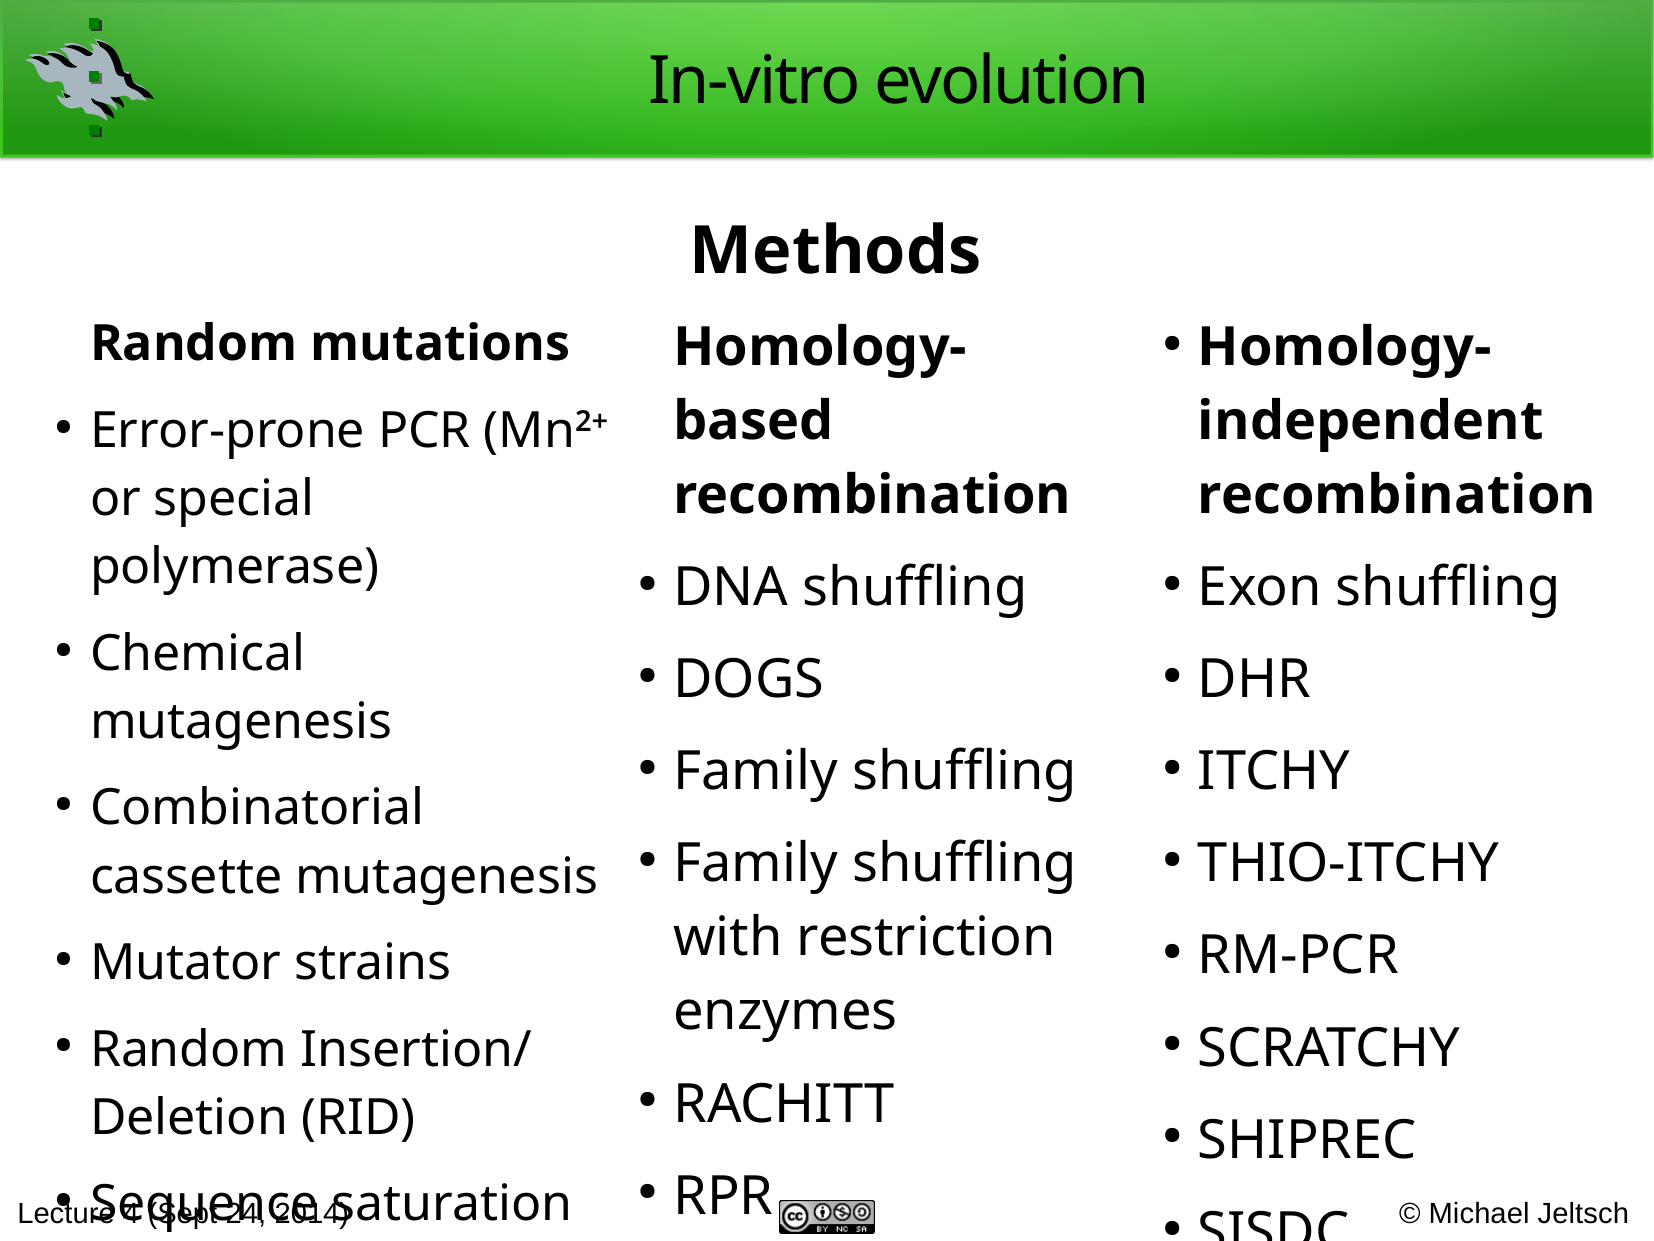

# In-vitro evolution
Methods
Random mutations
Error-prone PCR (Mn2+ or special polymerase)
Chemical mutagenesis
Combinatorial cassette mutagenesis
Mutator strains
Random Insertion/ Deletion (RID)
Sequence saturation mutagenesis (SeSaM)
Saturation mutagenesis
UV irradiation
Homology-based recombination
DNA shuffling
DOGS
Family shuffling
Family shuffling with restriction enzymes
RACHITT
RPR
StEP
Genome shuffling
Homology-
independent recombination
Exon shuffling
DHR
ITCHY
THIO-ITCHY
RM-PCR
SCRATCHY
SHIPREC
SISDC
YLBS